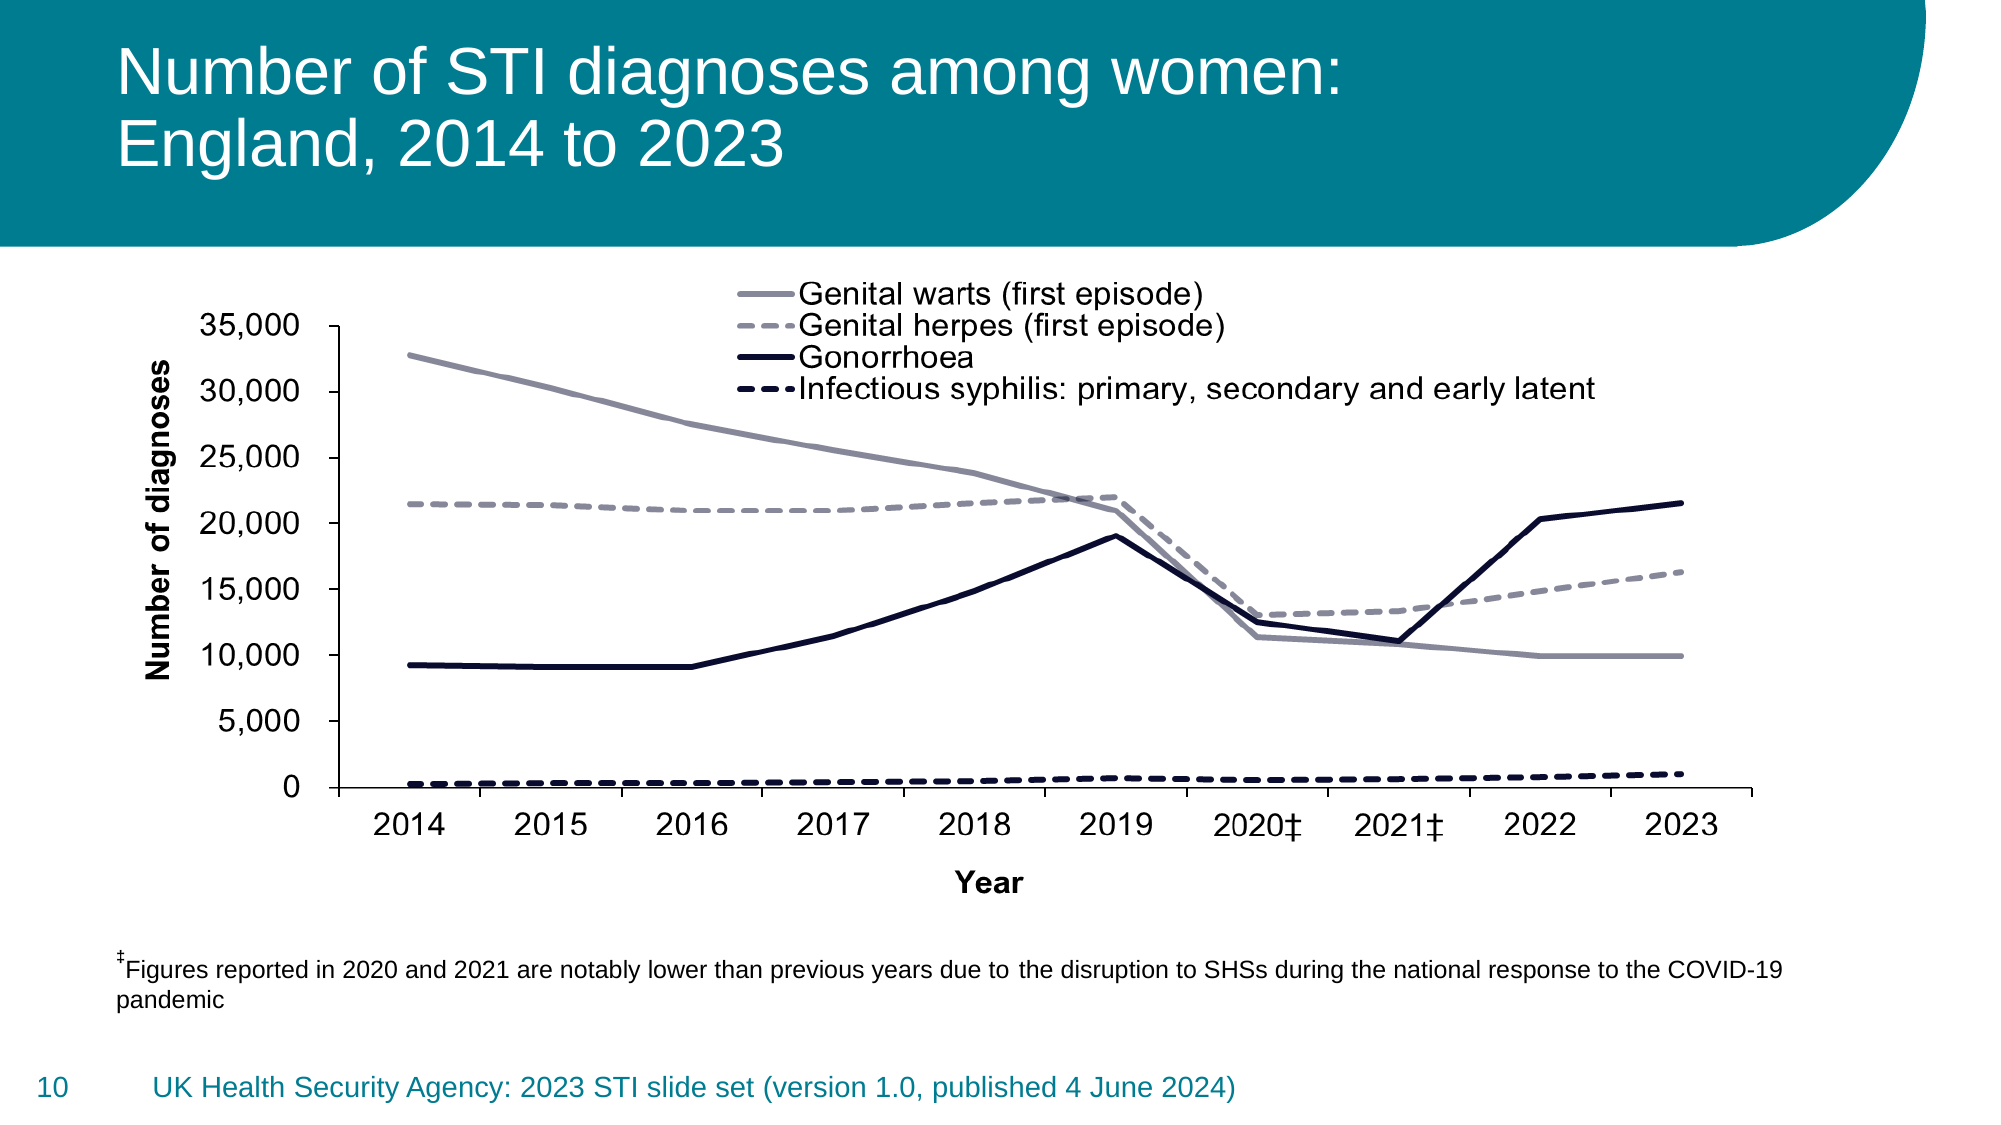

# Number of STI diagnoses among women: England, 2014 to 2023
‡Figures reported in 2020 and 2021 are notably lower than previous years due to the disruption to SHSs during the national response to the COVID-19 pandemic
10
UK Health Security Agency: 2023 STI slide set (version 1.0, published 4 June 2024)